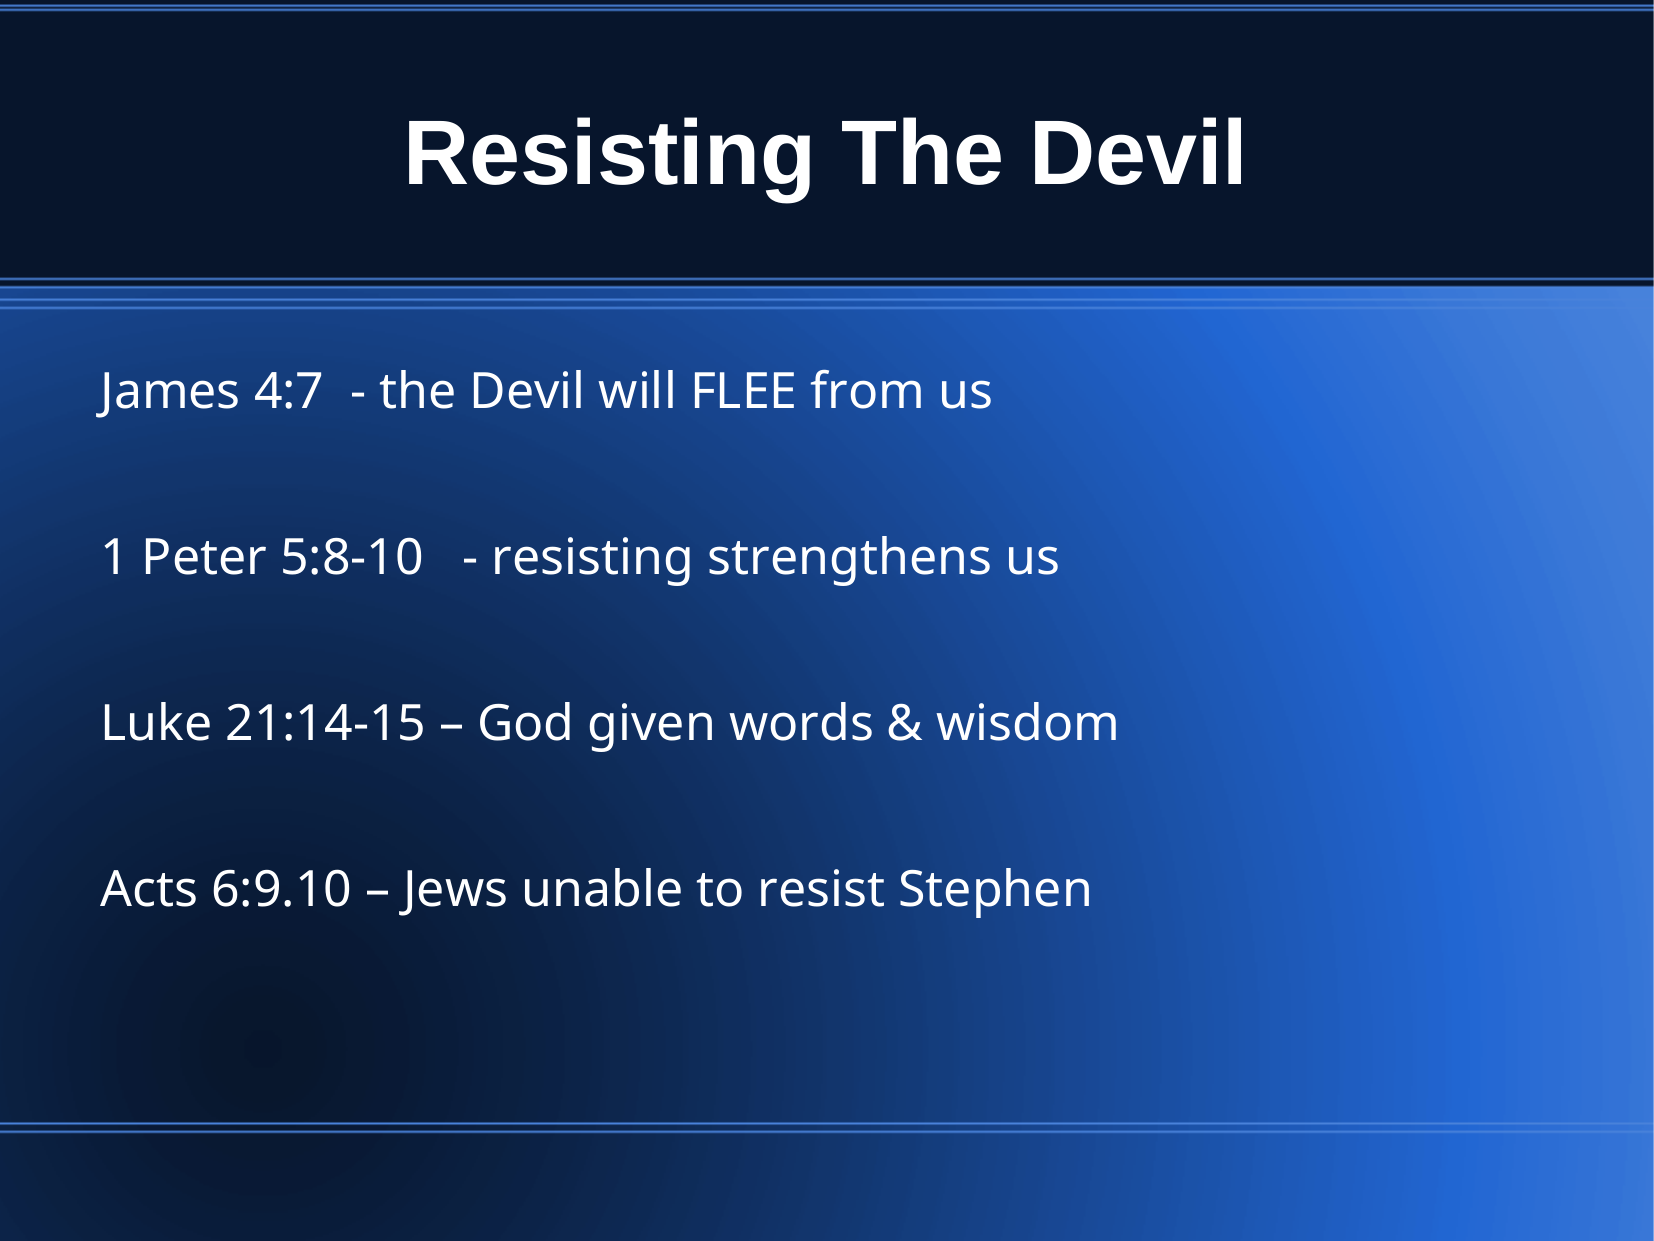

# Resisting The Devil
James 4:7 - the Devil will FLEE from us
1 Peter 5:8-10 - resisting strengthens us
Luke 21:14-15 – God given words & wisdom
Acts 6:9.10 – Jews unable to resist Stephen